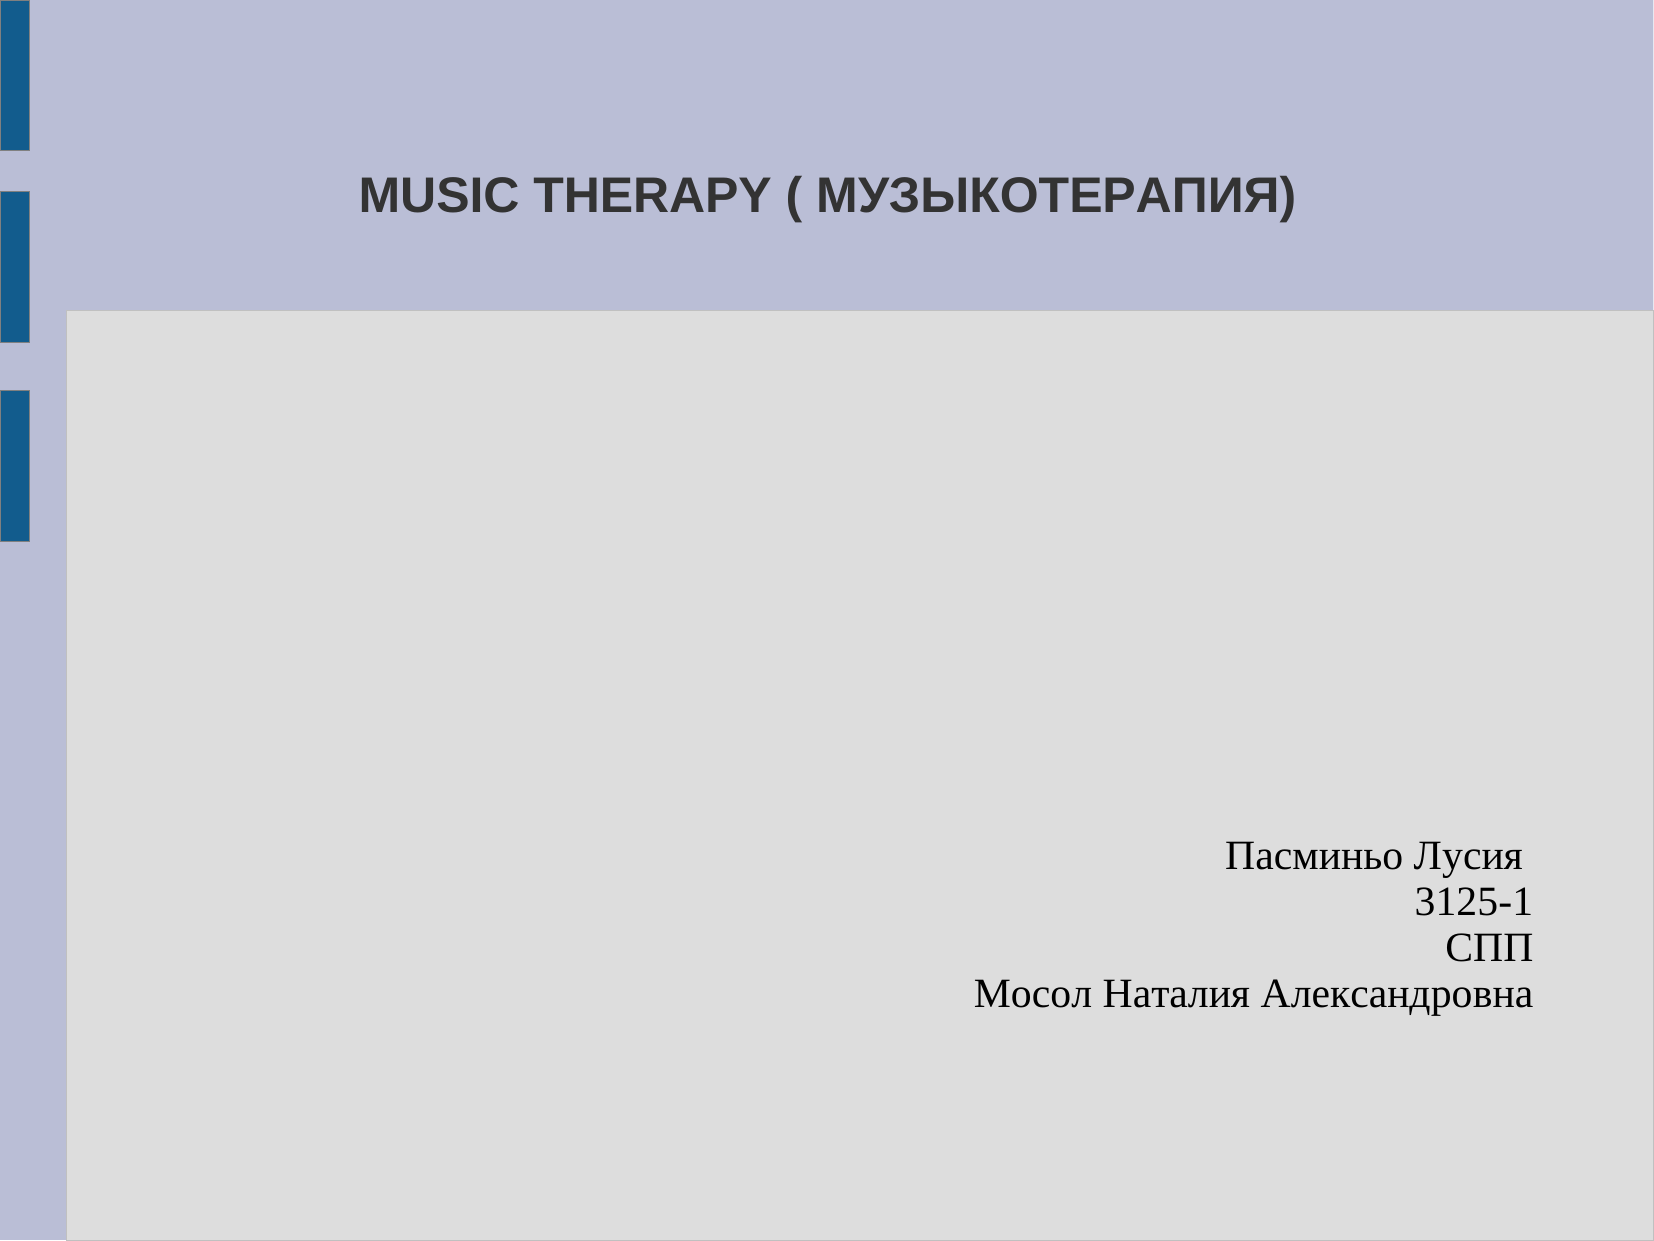

MUSIC THERAPY ( МУЗЫКОТЕРАПИЯ)
# Пасминьо Лусия
3125-1
СПП
Мосол Наталия Александровна